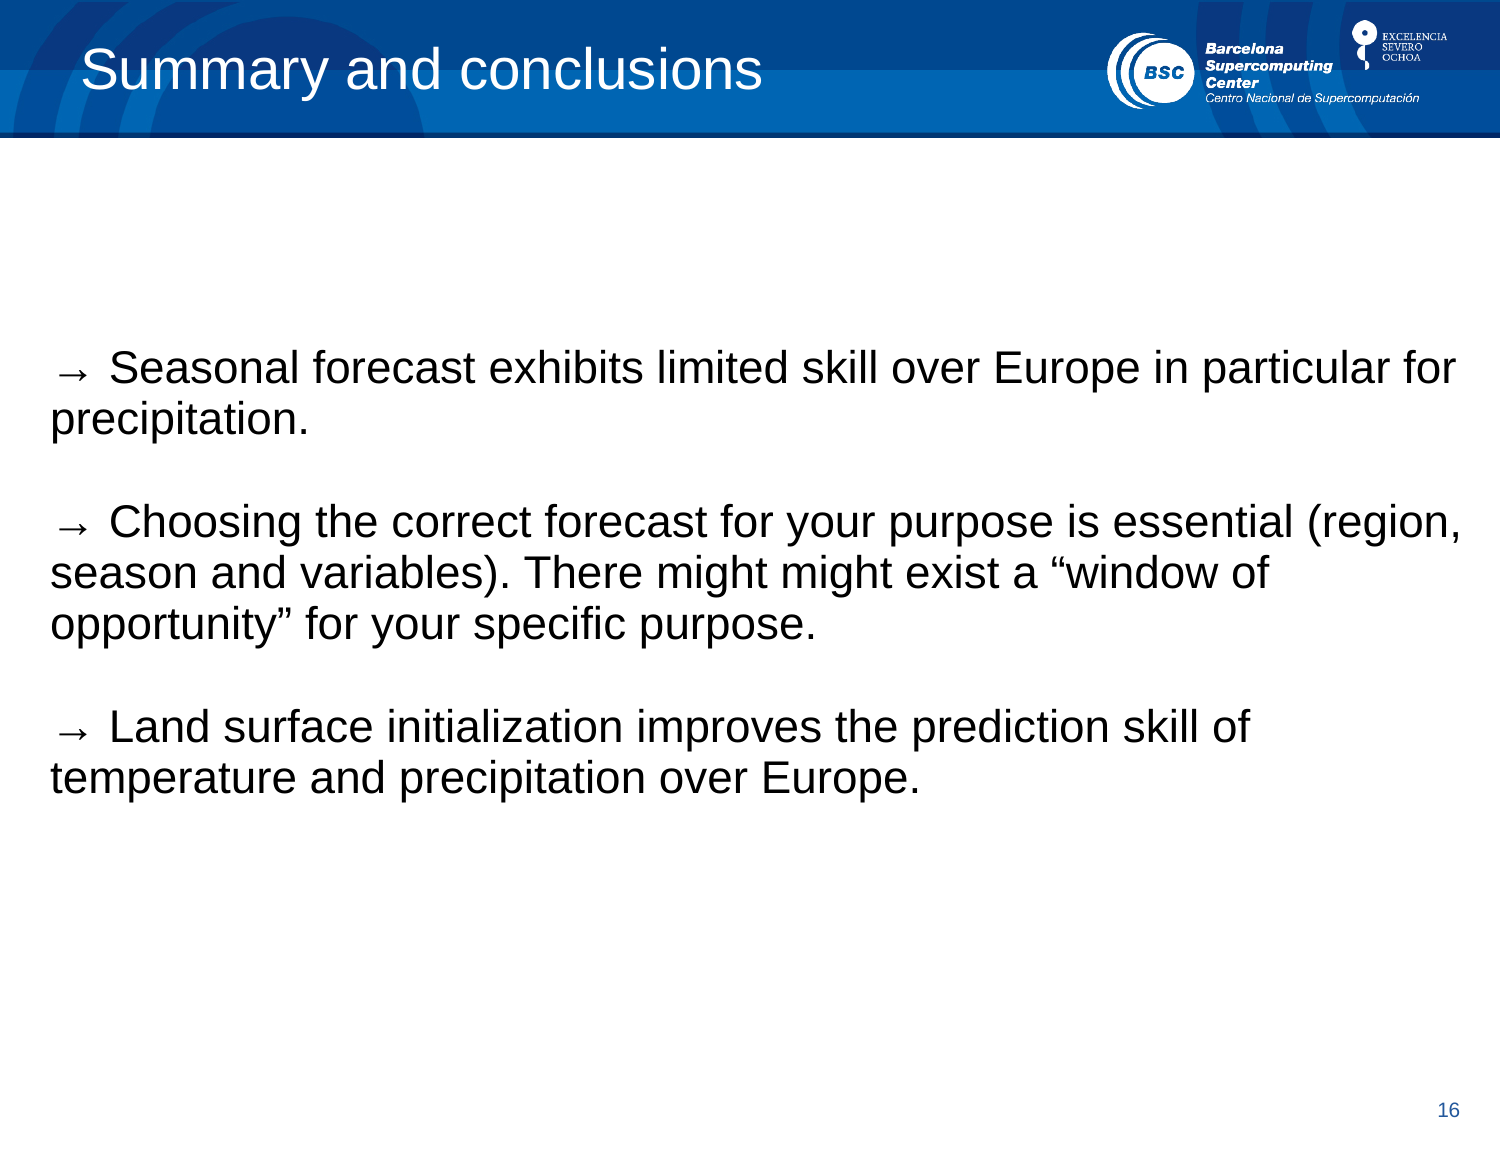

# Summary and conclusions
→ Seasonal forecast exhibits limited skill over Europe in particular for precipitation.
→ Choosing the correct forecast for your purpose is essential (region, season and variables). There might might exist a “window of opportunity” for your specific purpose.
→ Land surface initialization improves the prediction skill of temperature and precipitation over Europe.